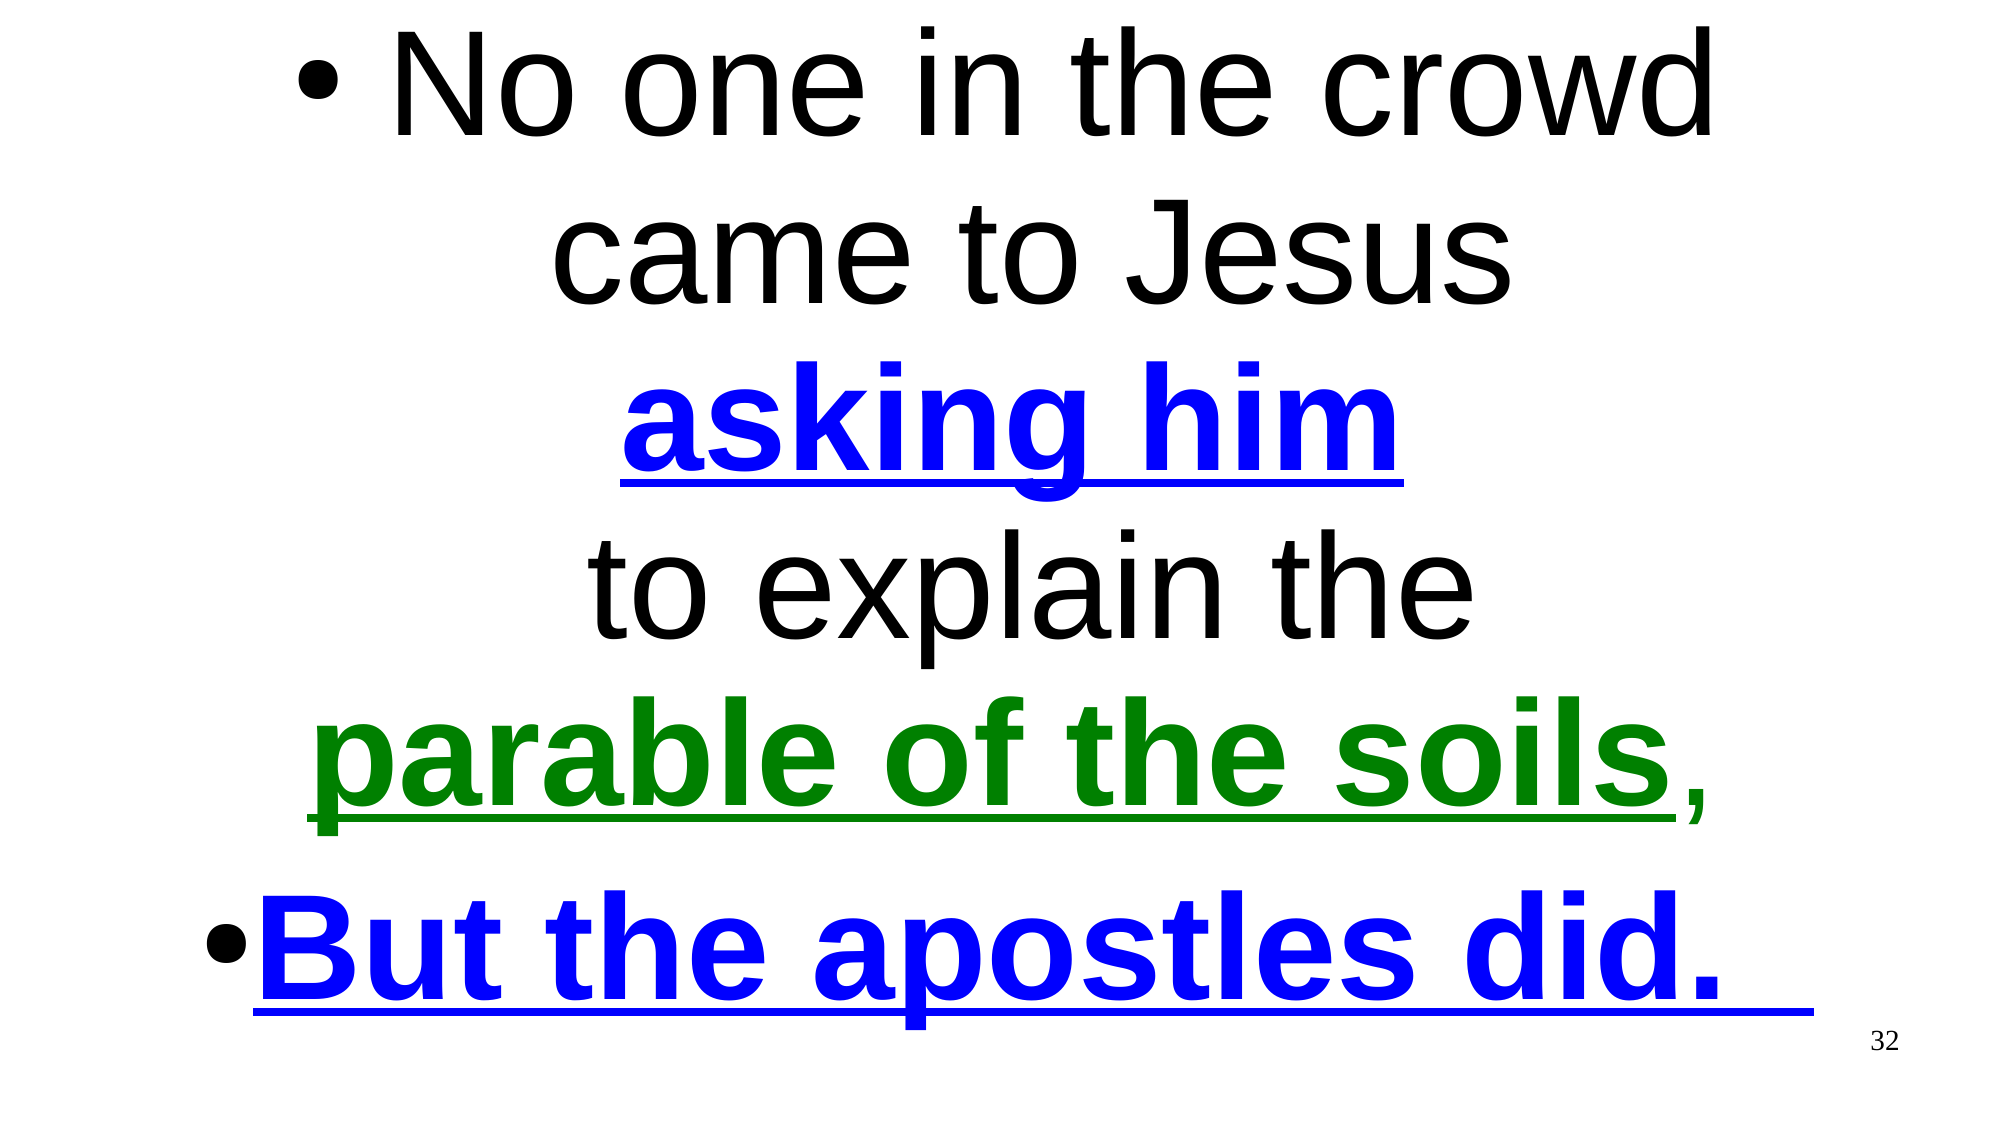

# No one in the crowd came to Jesus asking him to explain the parable of the soils,
But the apostles did.
32